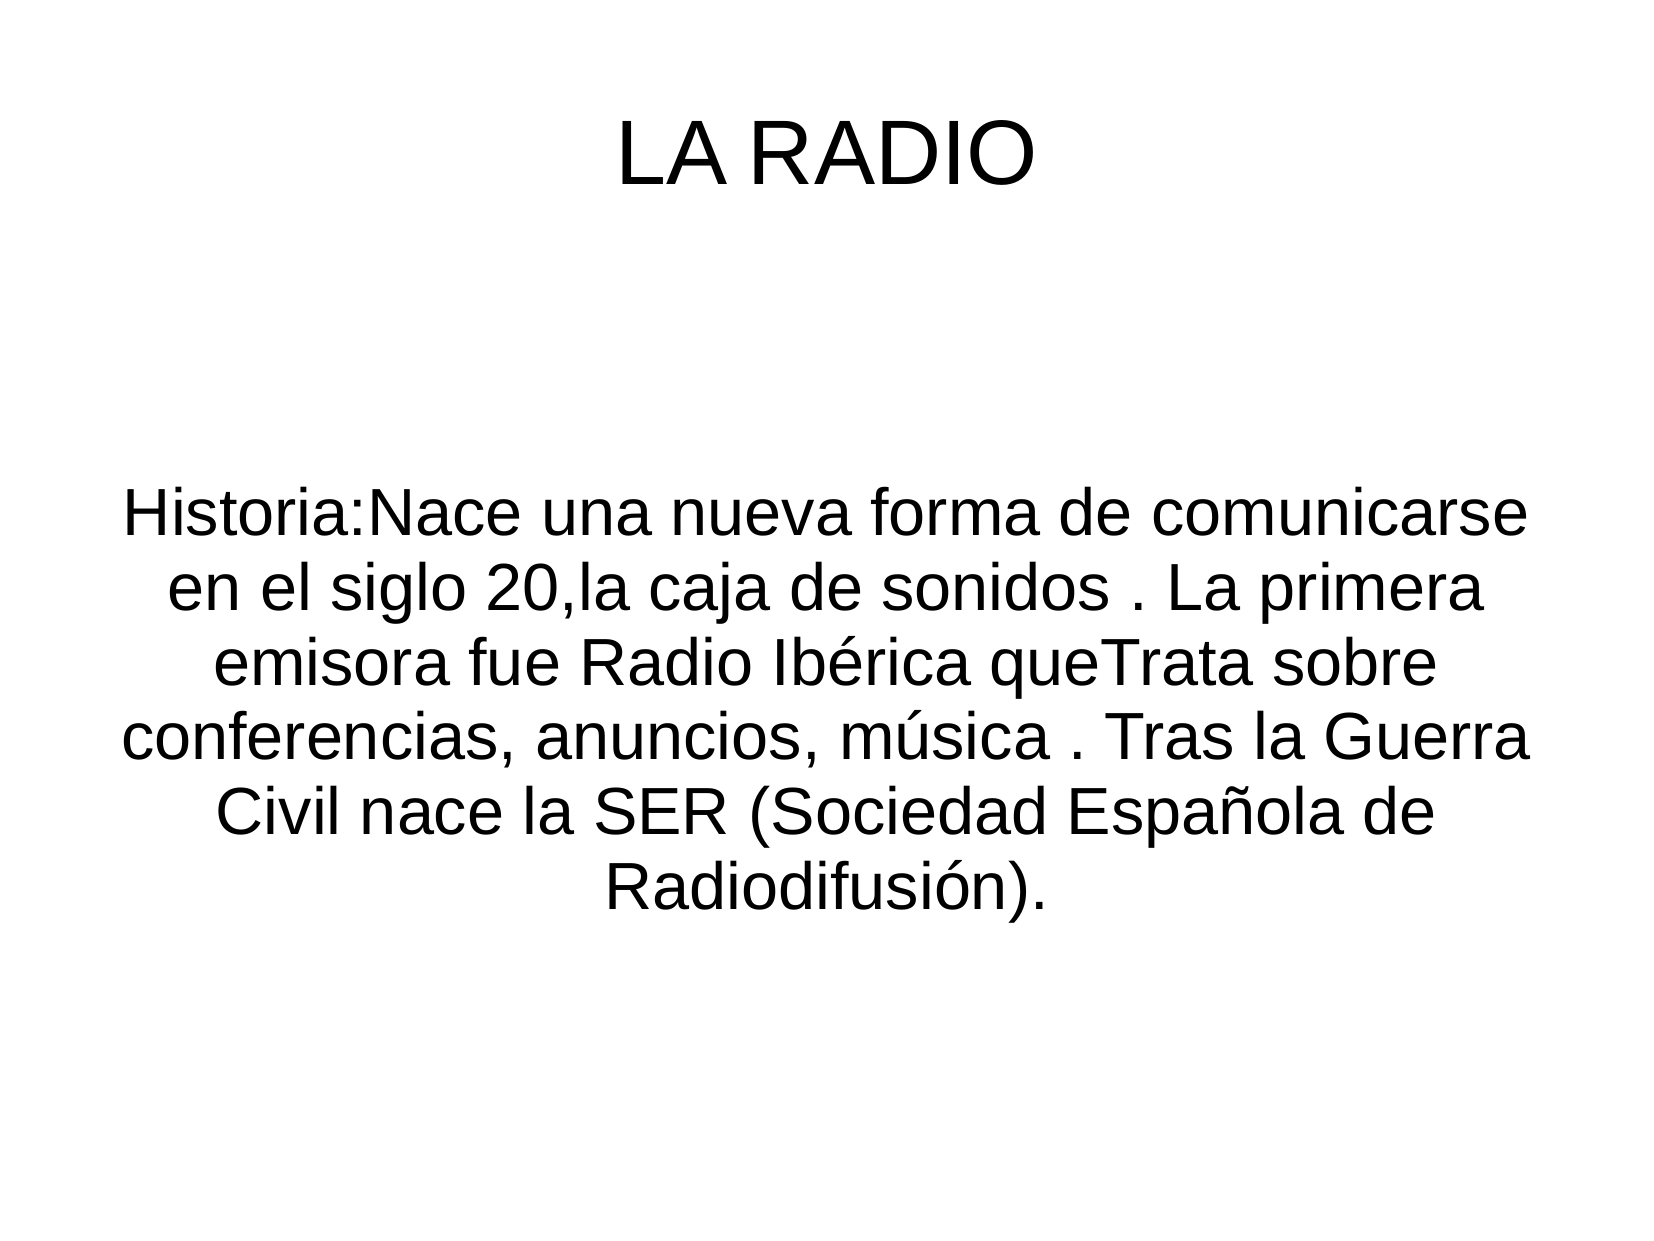

# LA RADIO
Historia:Nace una nueva forma de comunicarse en el siglo 20,la caja de sonidos . La primera emisora fue Radio Ibérica queTrata sobre conferencias, anuncios, música . Tras la Guerra Civil nace la SER (Sociedad Española de Radiodifusión).